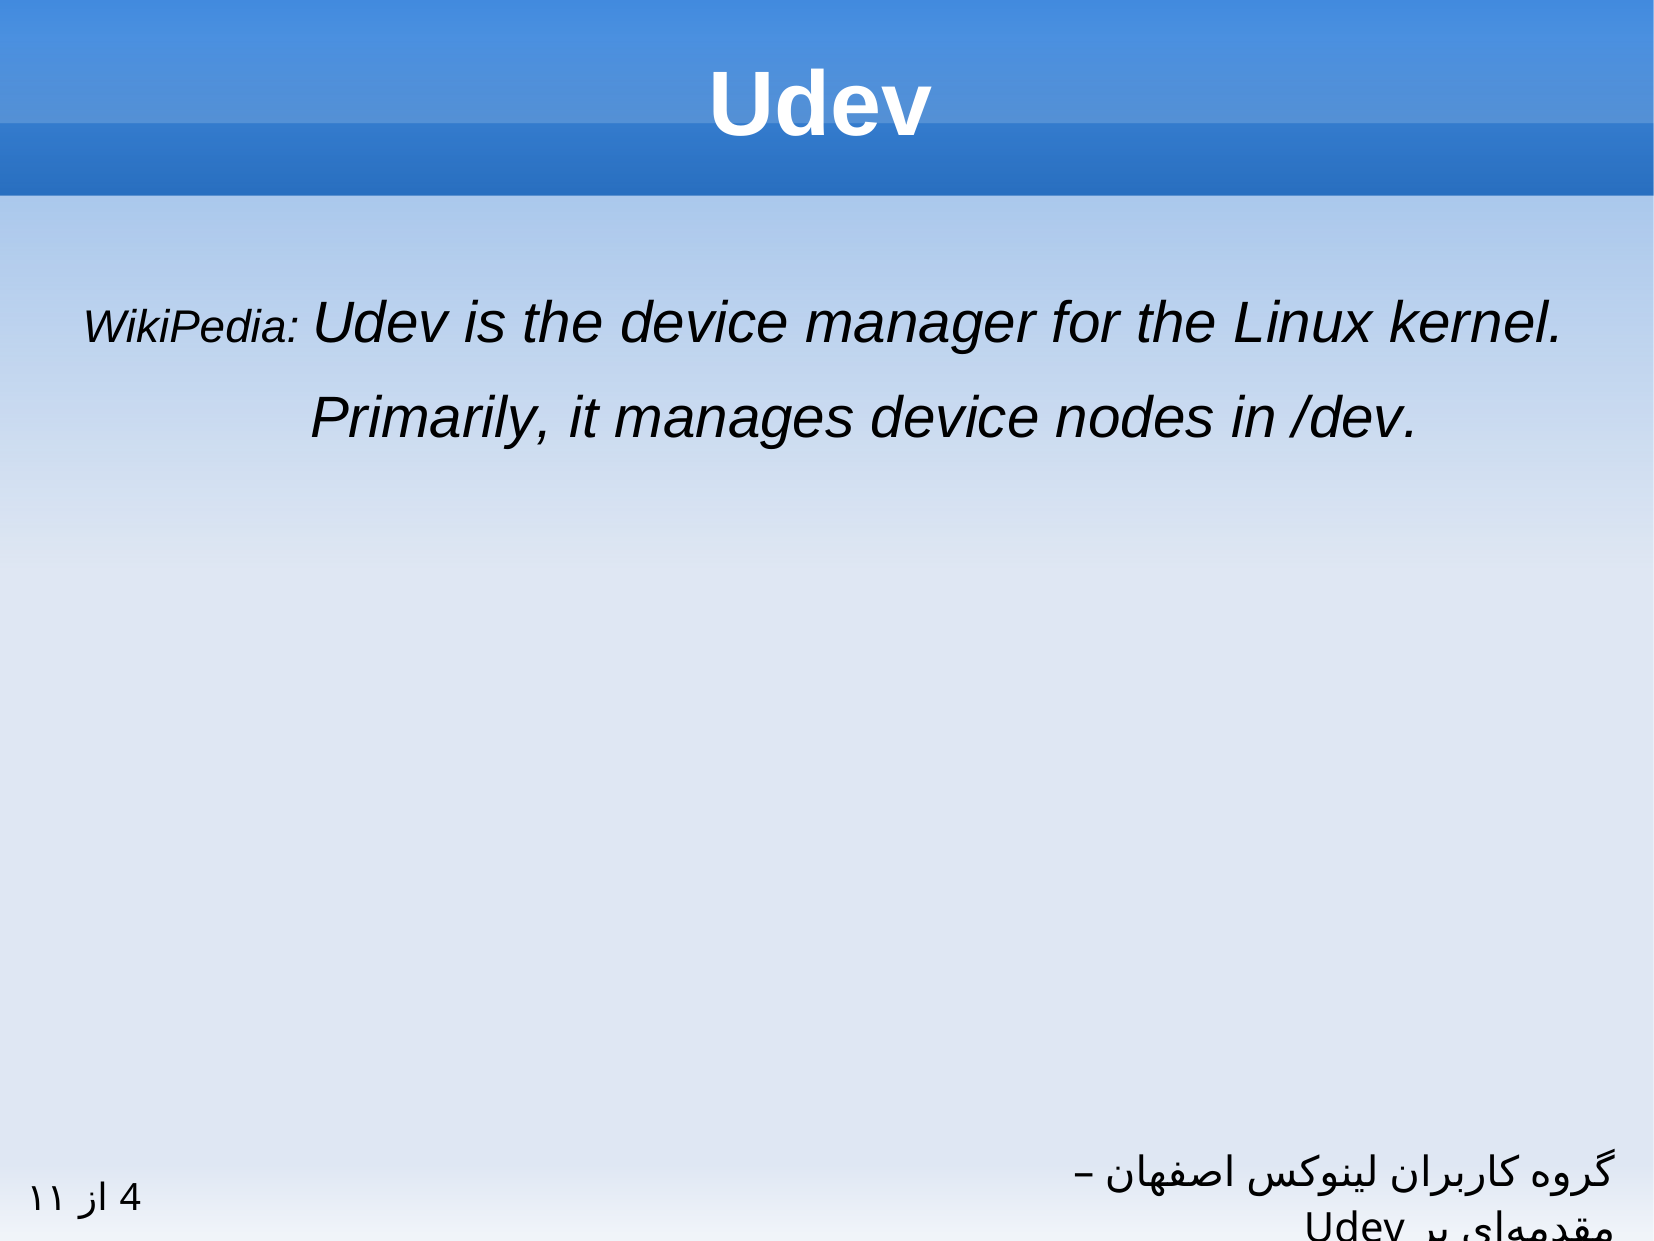

# Udev
WikiPedia: Udev is the device manager for the Linux kernel.
 Primarily, it manages device nodes in /dev.
گروه کاربران لینوکس اصفهان – مقدمه‌ای بر Udev
4 از ۱۱